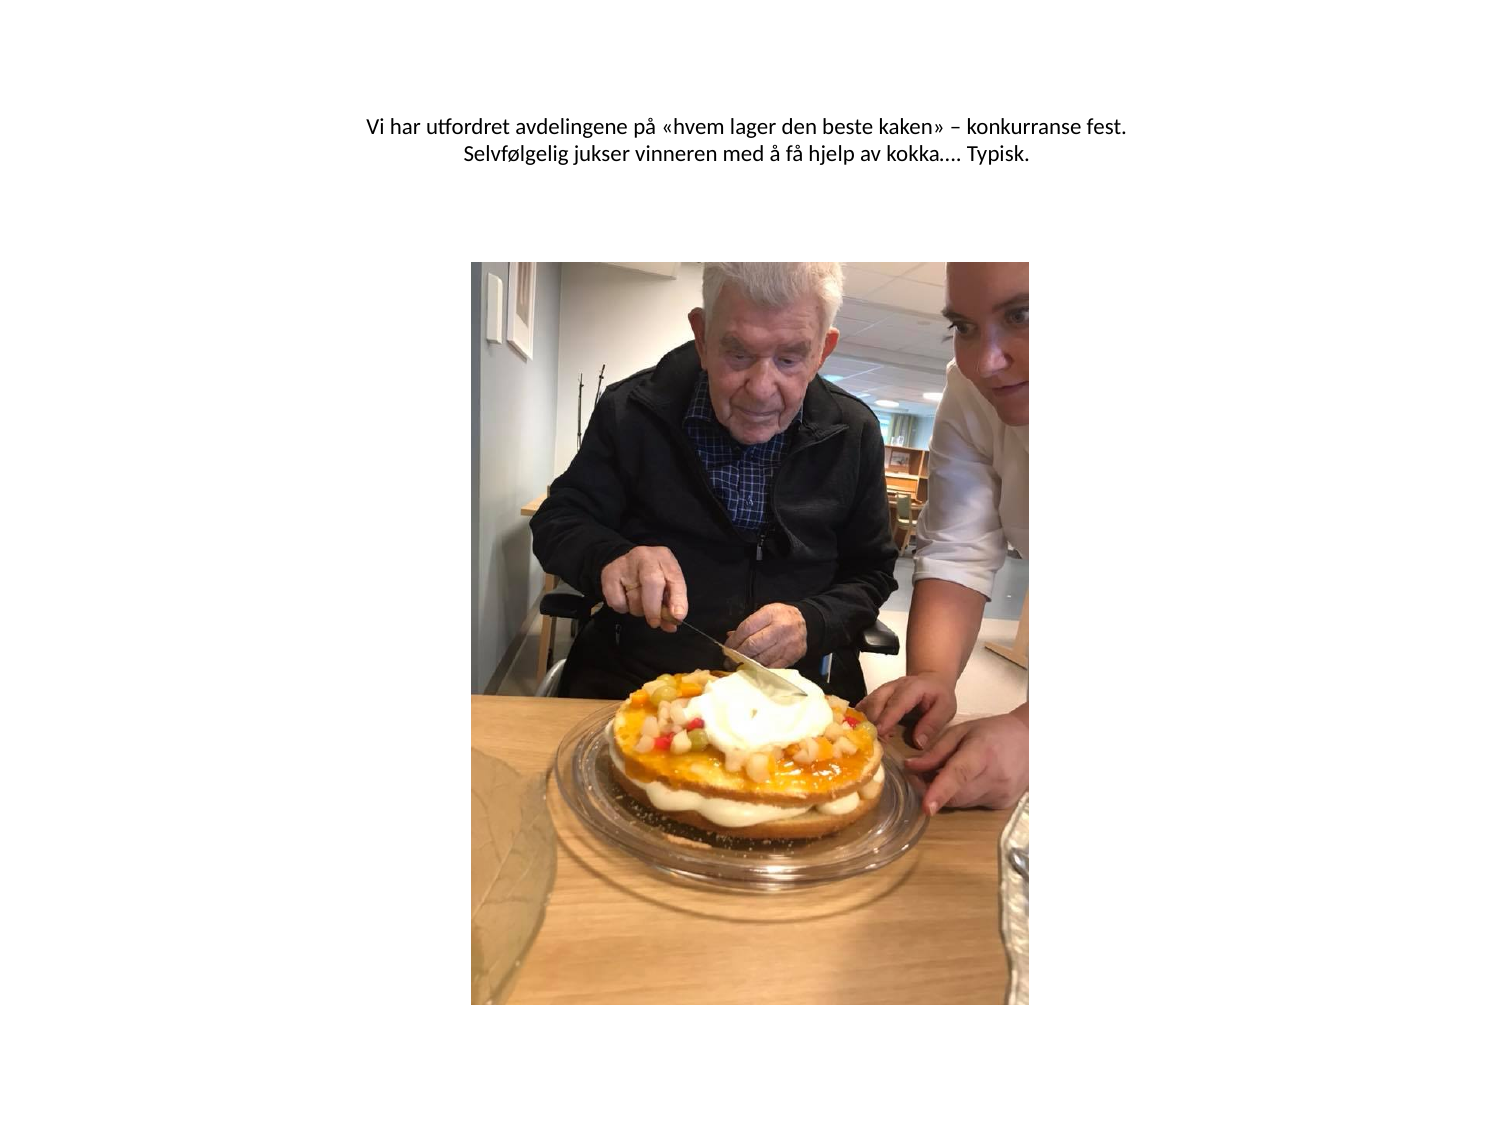

# Vi har utfordret avdelingene på «hvem lager den beste kaken» – konkurranse fest. Selvfølgelig jukser vinneren med å få hjelp av kokka…. Typisk.